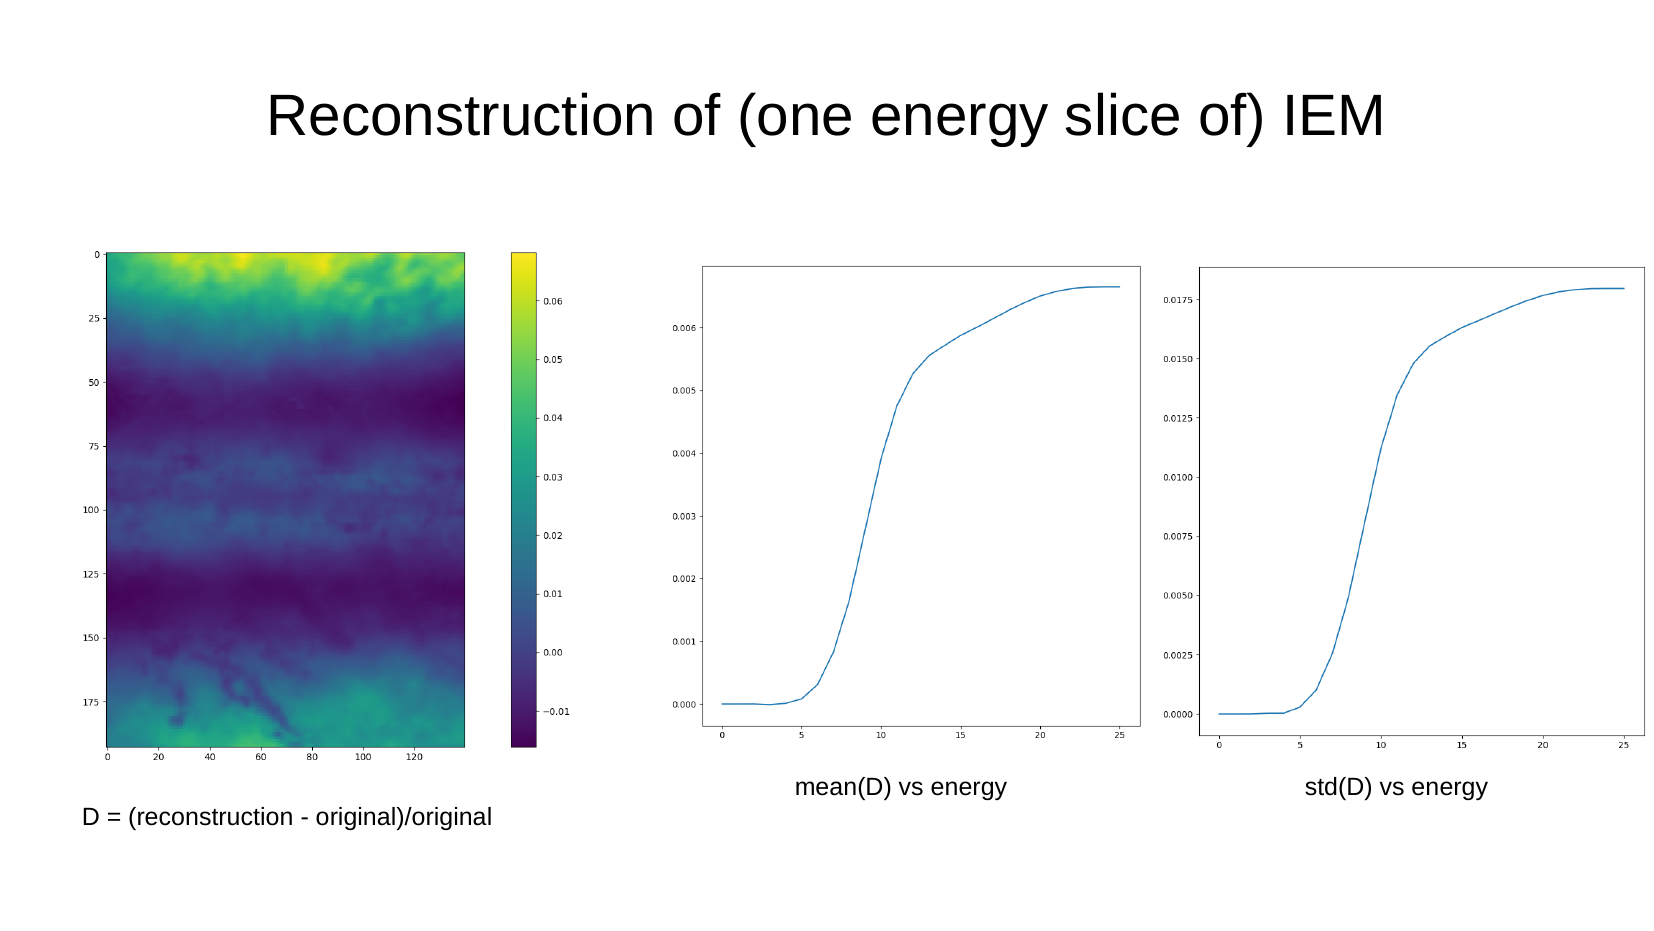

# Reconstruction of (one energy slice of) IEM
mean(D) vs energy
std(D) vs energy
 D = (reconstruction - original)/original